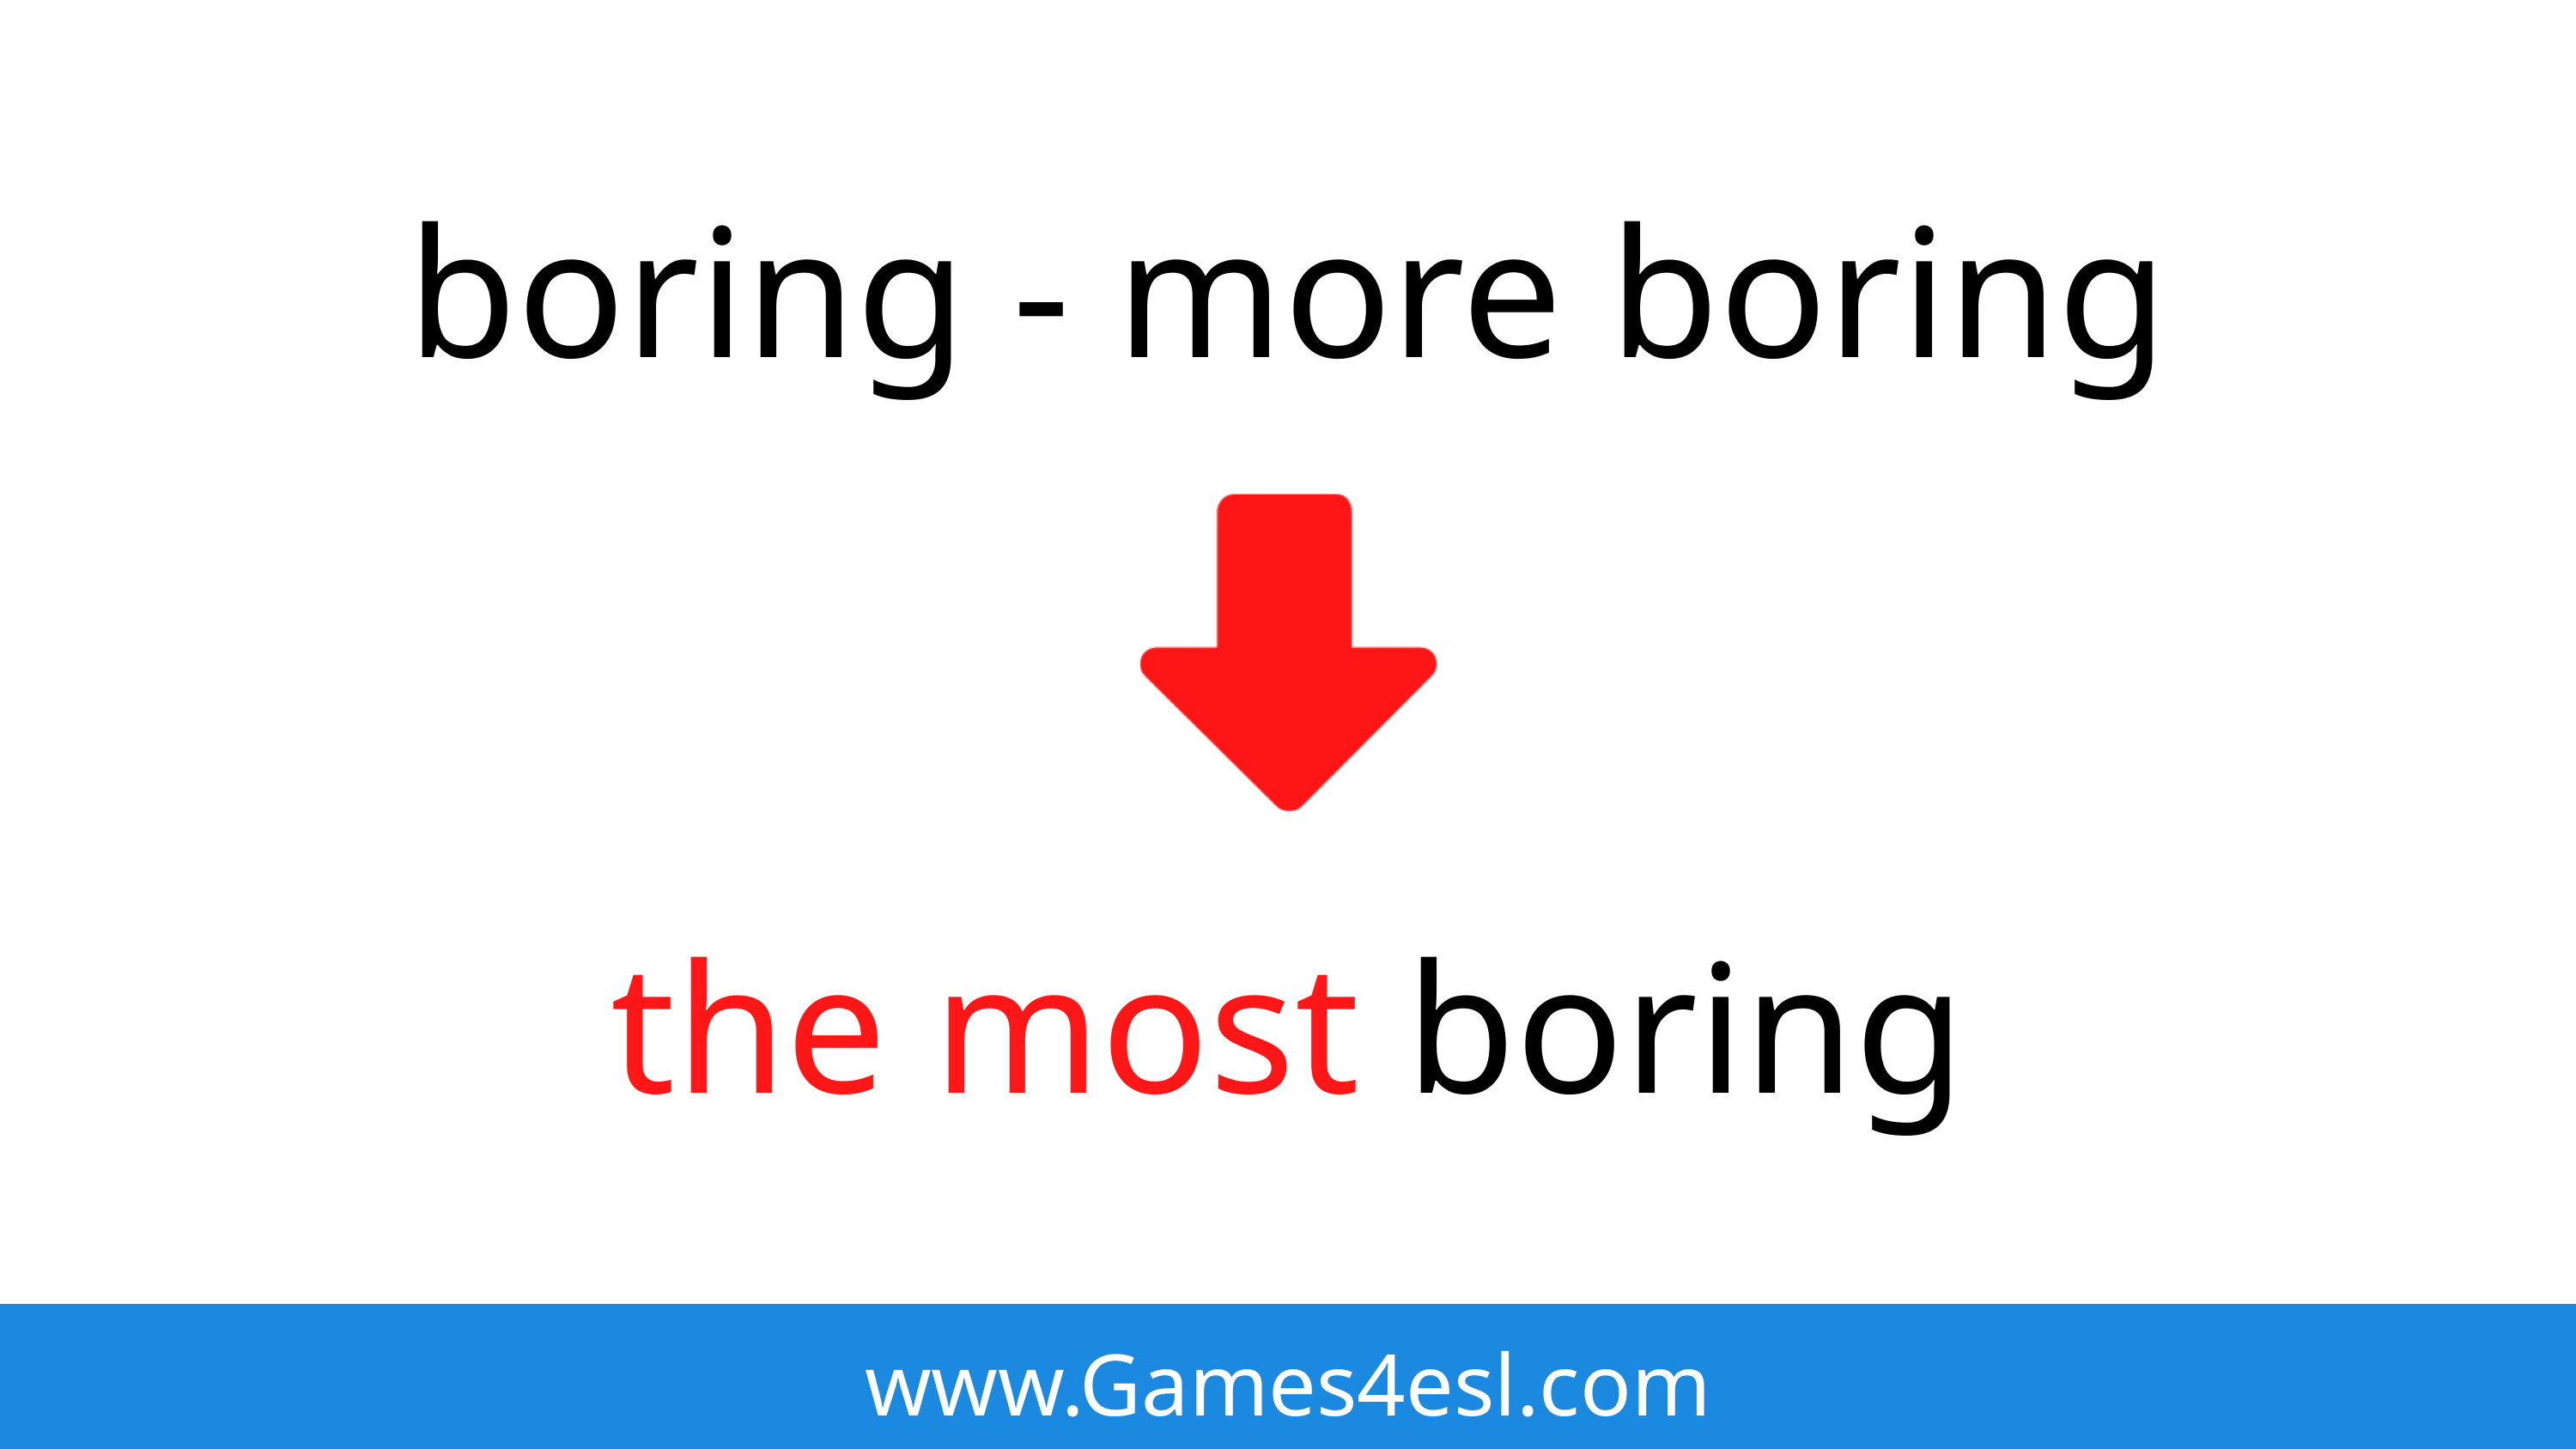

boring - more boring
the most boring
www.Games4esl.com